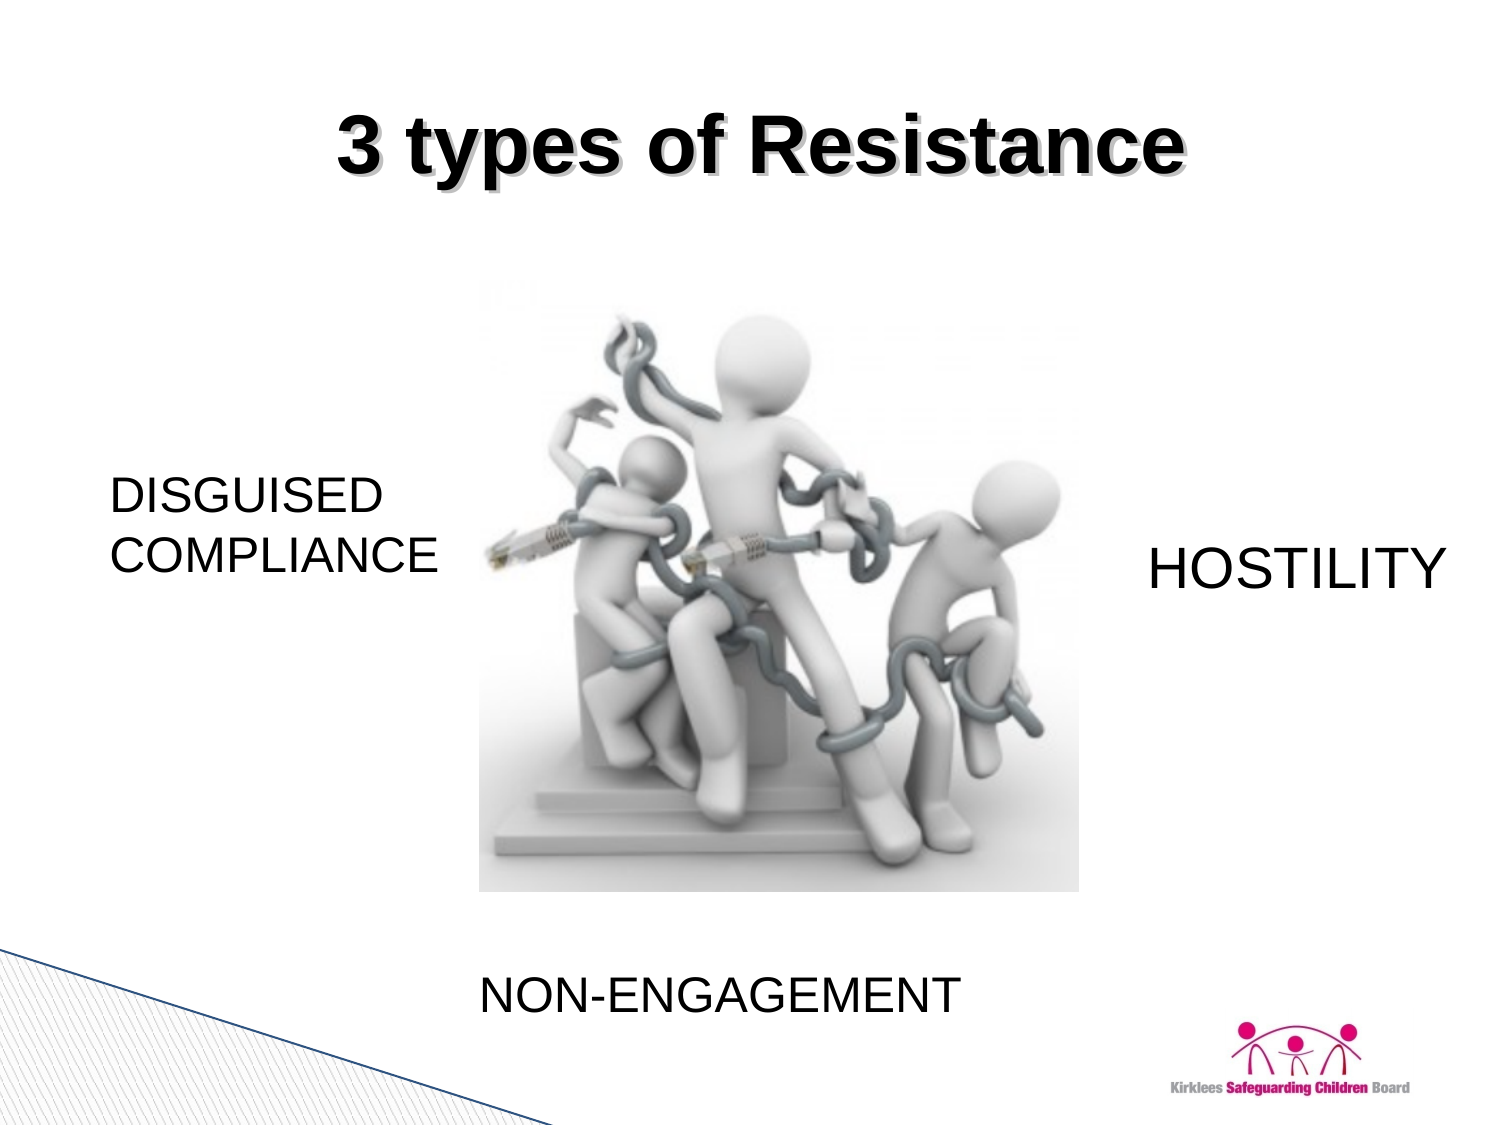

# 3 types of Resistance
DISGUISED COMPLIANCE
HOSTILITY
NON-ENGAGEMENT